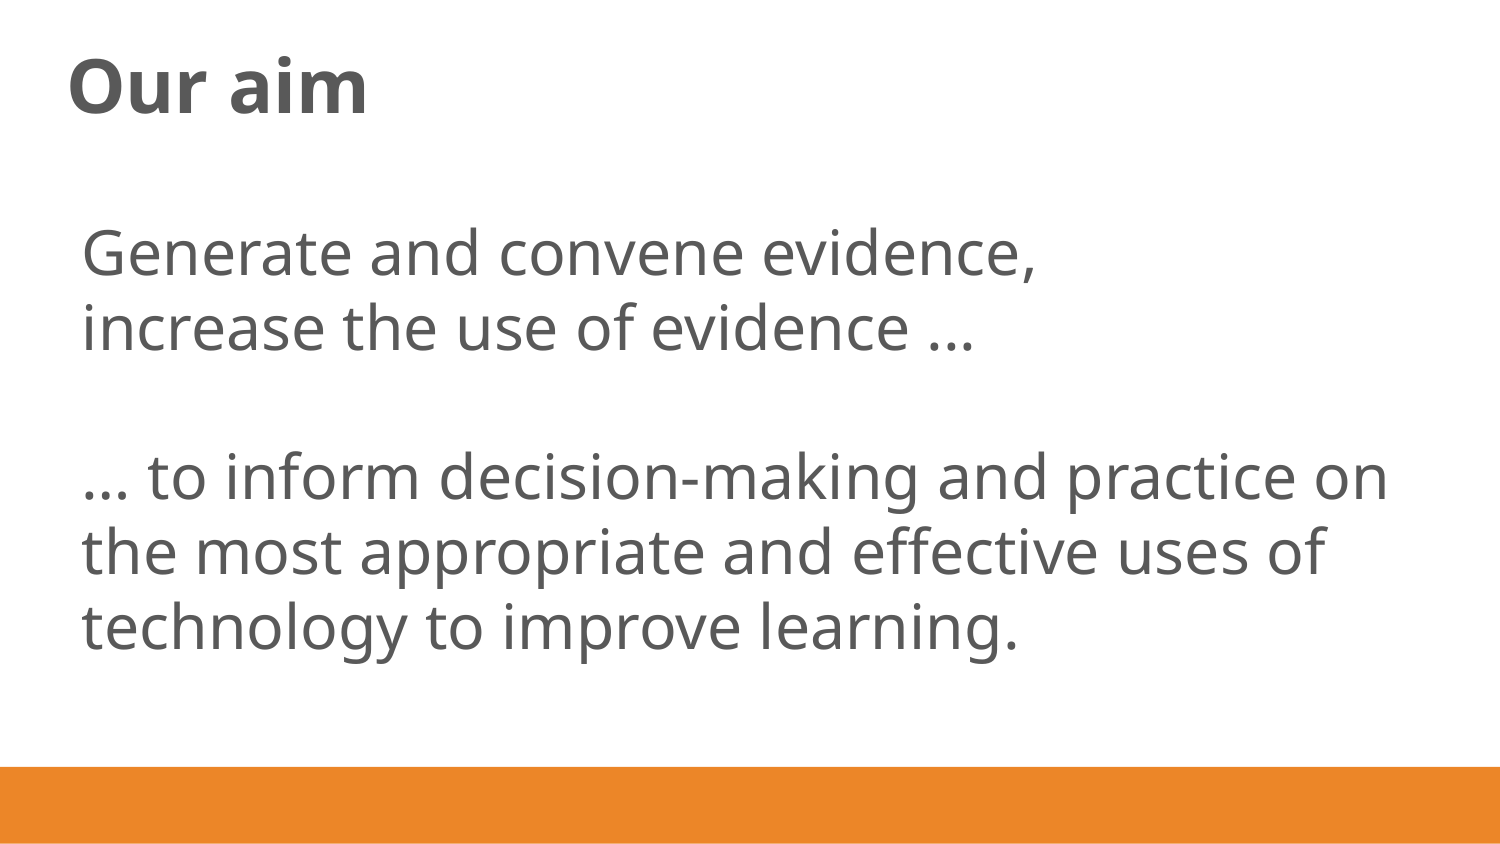

# Our aim
Generate and convene evidence,
increase the use of evidence ...
… to inform decision-making and practice on the most appropriate and effective uses of technology to improve learning.